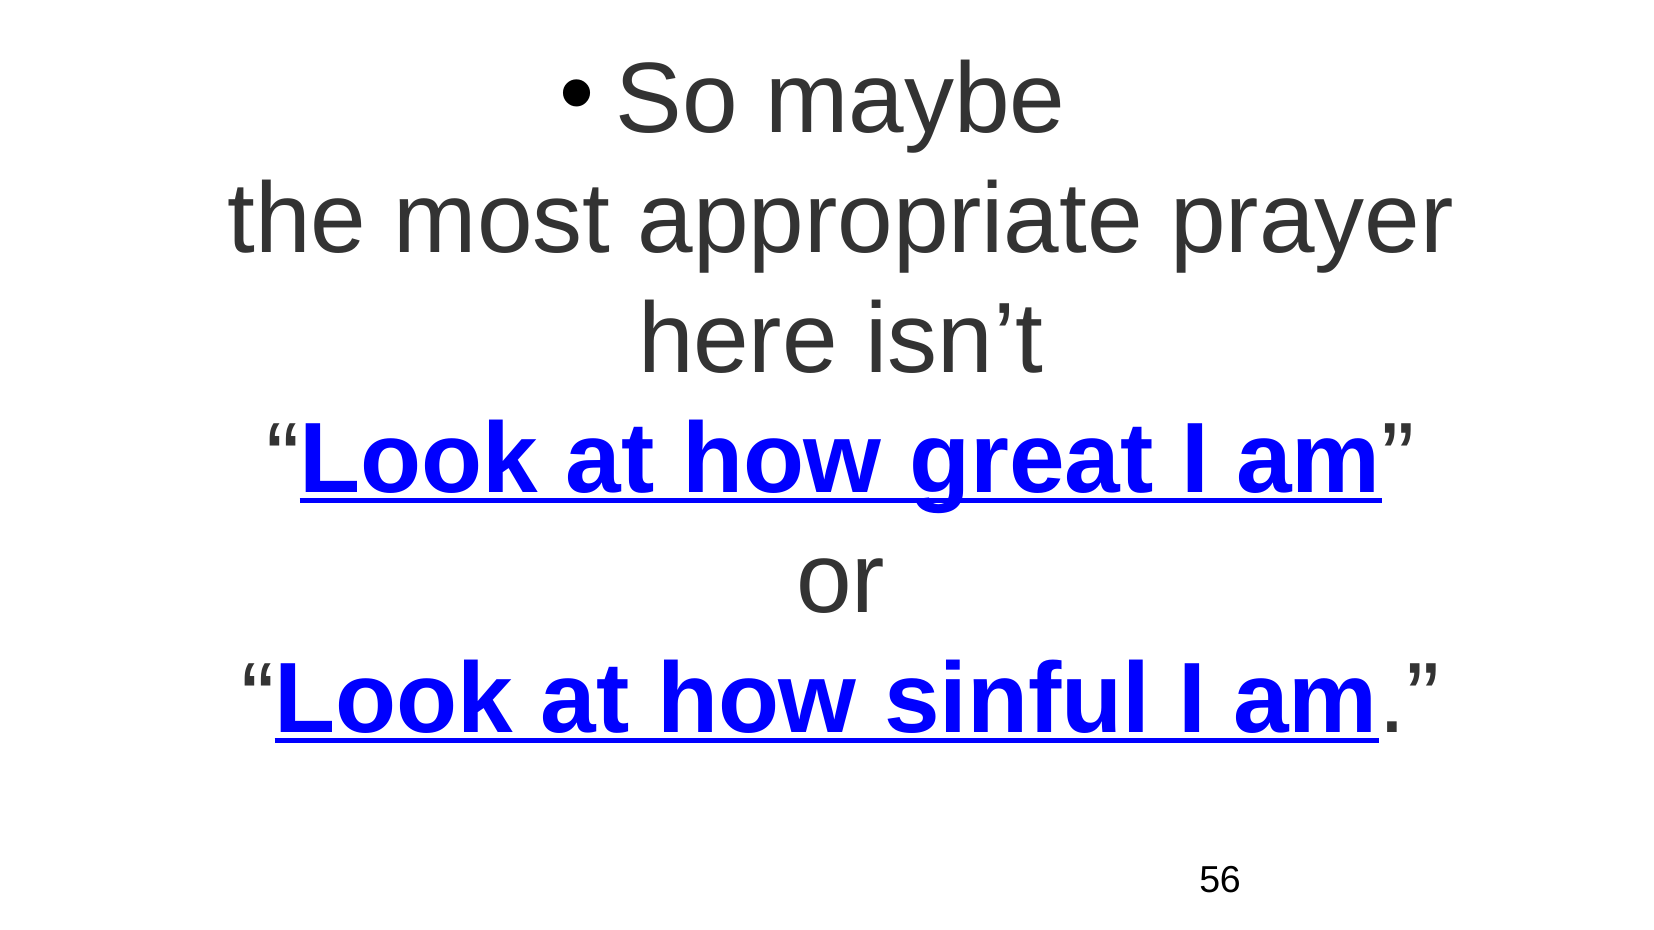

# So maybe the most appropriate prayer here isn’t “Look at how great I am” or “Look at how sinful I am.”
56